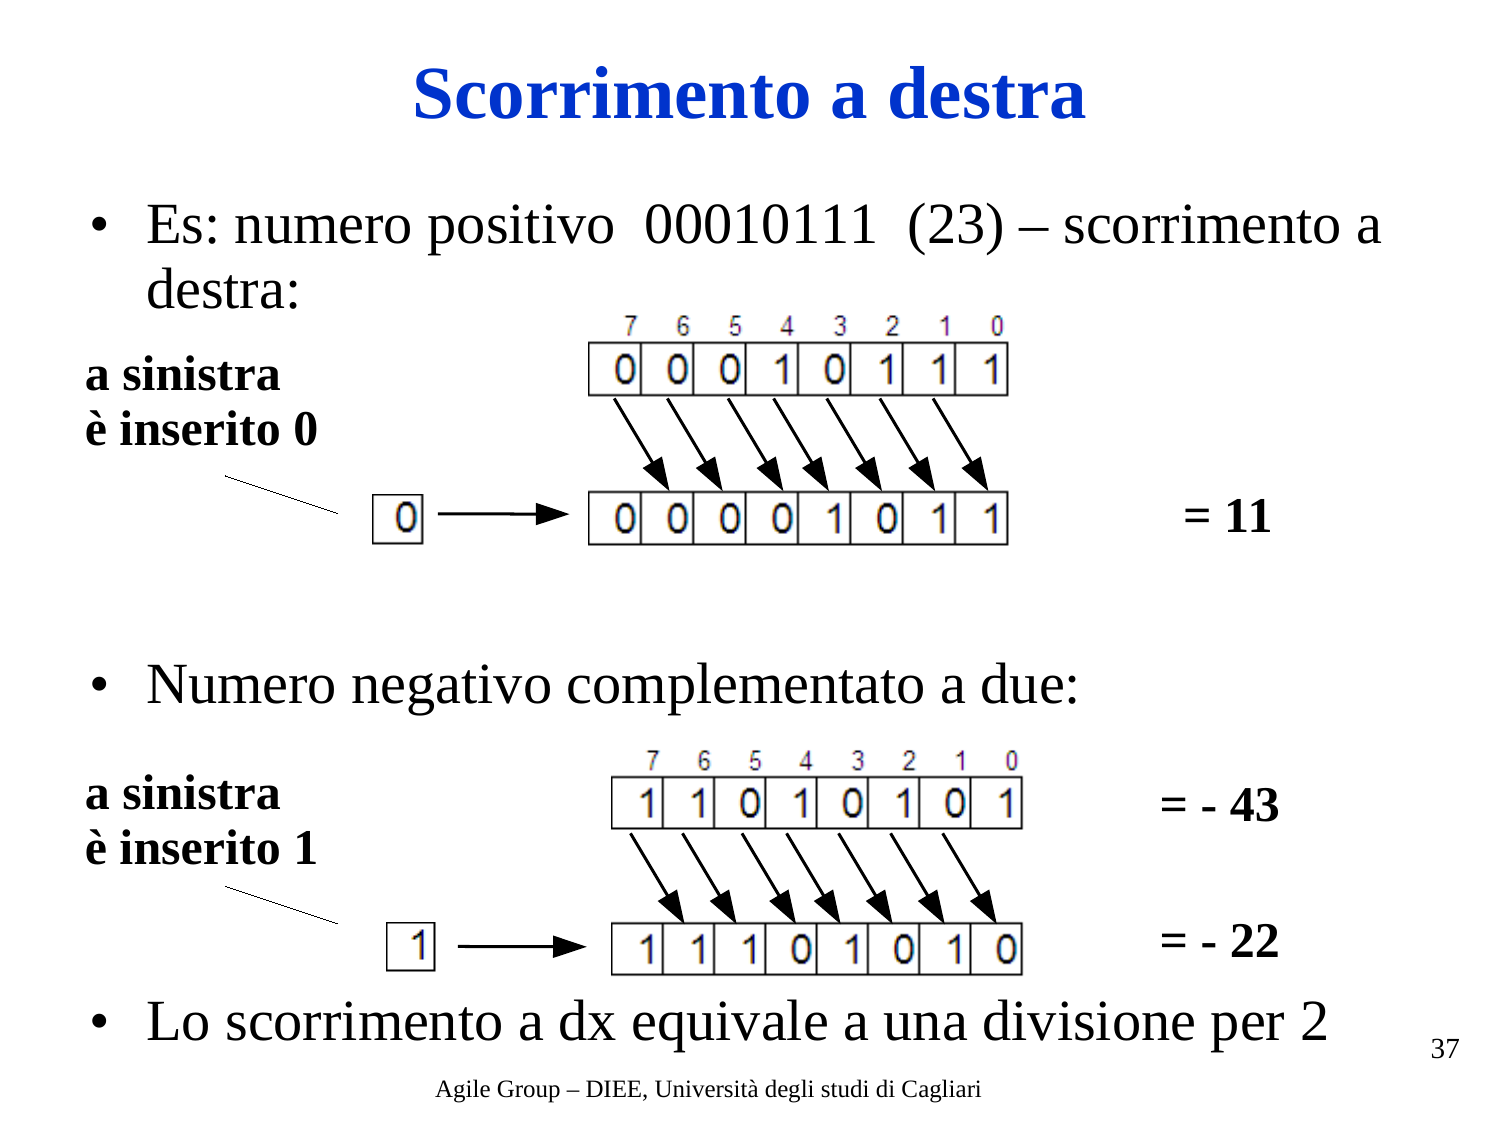

# Scorrimento a destra
Es: numero positivo 00010111 (23) – scorrimento a destra:
Numero negativo complementato a due:
Lo scorrimento a dx equivale a una divisione per 2
a sinistra
è inserito 0
= 11
a sinistra
è inserito 1
= - 43
= - 22
37